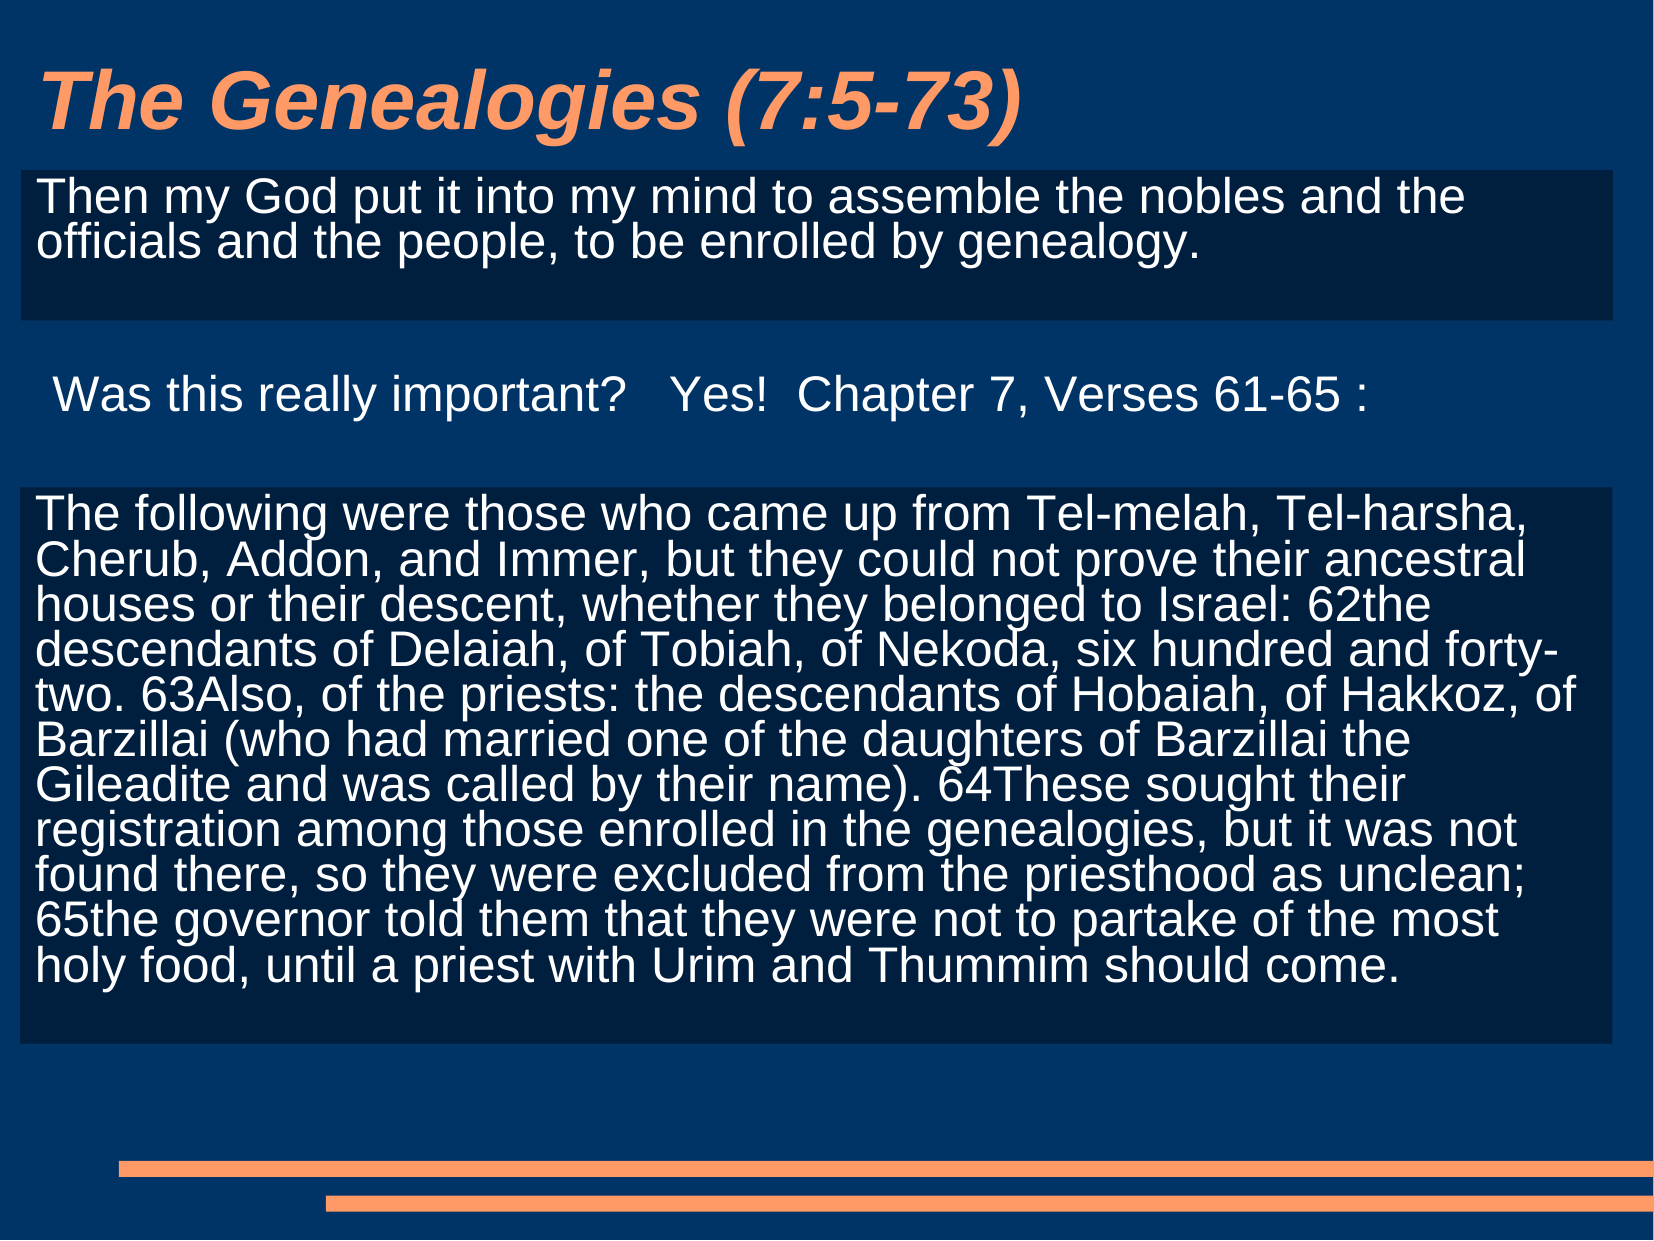

# The Genealogies (7:5-73)
Then my God put it into my mind to assemble the nobles and the officials and the people, to be enrolled by genealogy.
Was this really important? Yes! Chapter 7, Verses 61-65 :
The following were those who came up from Tel-melah, Tel-harsha, Cherub, Addon, and Immer, but they could not prove their ancestral houses or their descent, whether they belonged to Israel: 62the descendants of Delaiah, of Tobiah, of Nekoda, six hundred and forty-two. 63Also, of the priests: the descendants of Hobaiah, of Hakkoz, of Barzillai (who had married one of the daughters of Barzillai the Gileadite and was called by their name). 64These sought their registration among those enrolled in the genealogies, but it was not found there, so they were excluded from the priesthood as unclean; 65the governor told them that they were not to partake of the most holy food, until a priest with Urim and Thummim should come.